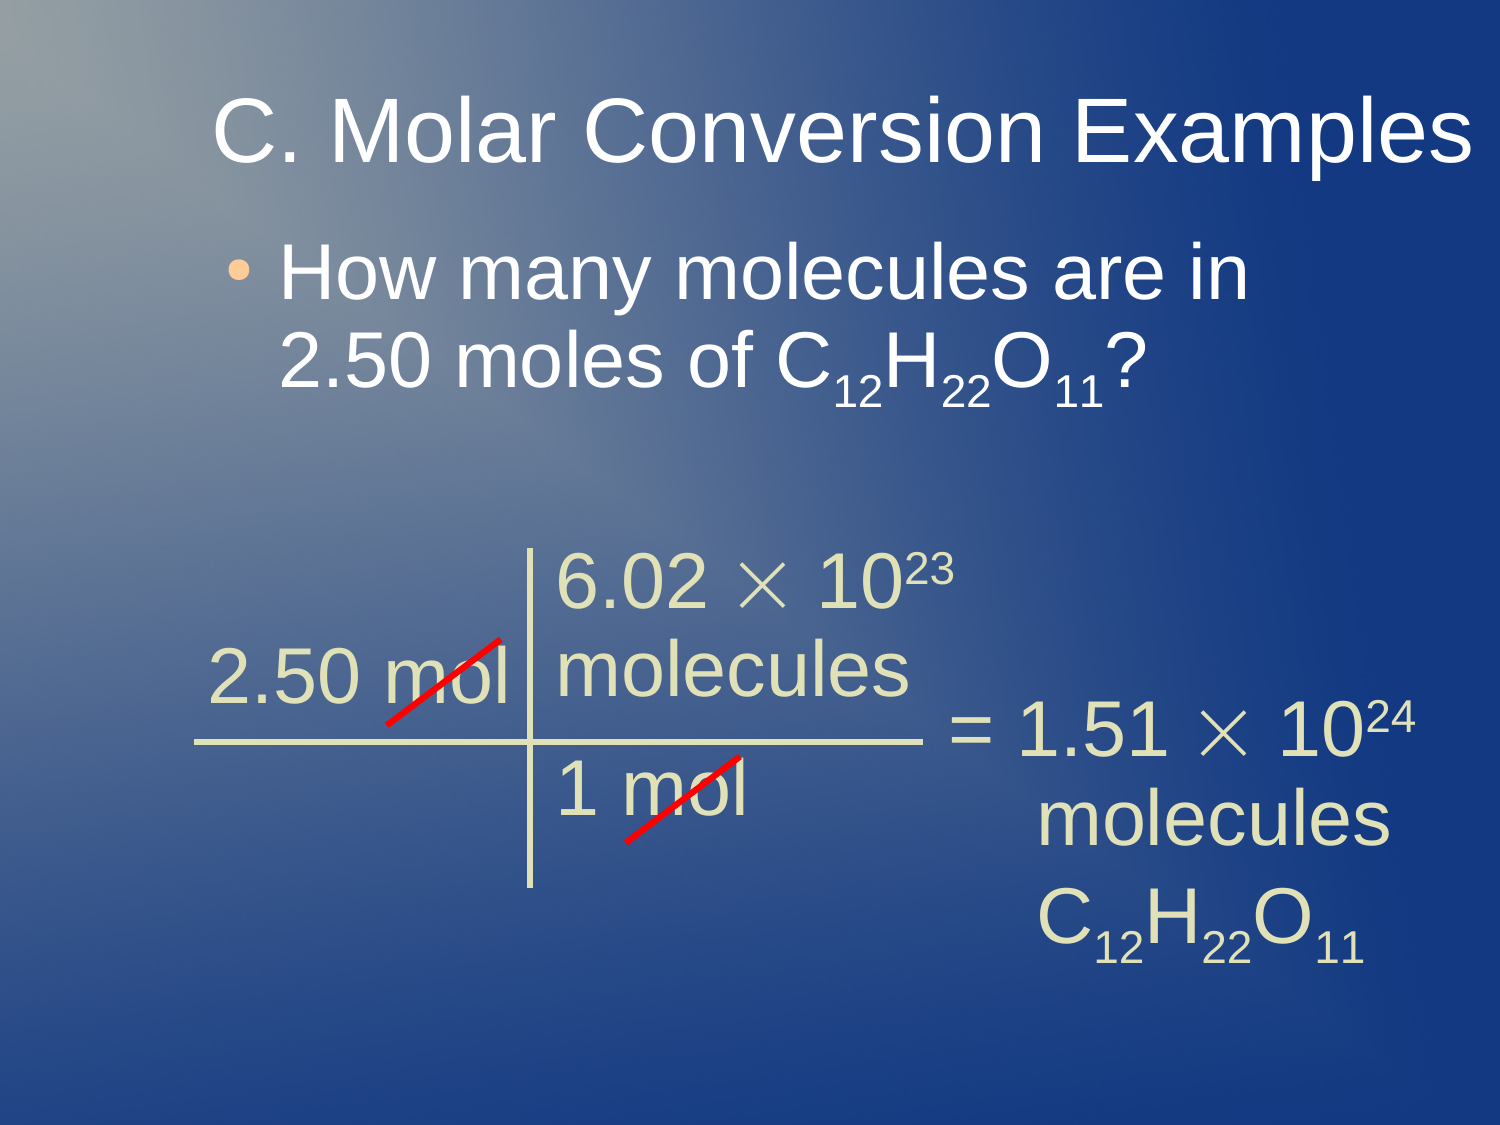

# C. Molar Conversion Examples
How many molecules are in 2.50 moles of C12H22O11?
6.02  1023
molecules
1 mol
2.50 mol
= 1.51  1024
 molecules
 C12H22O11